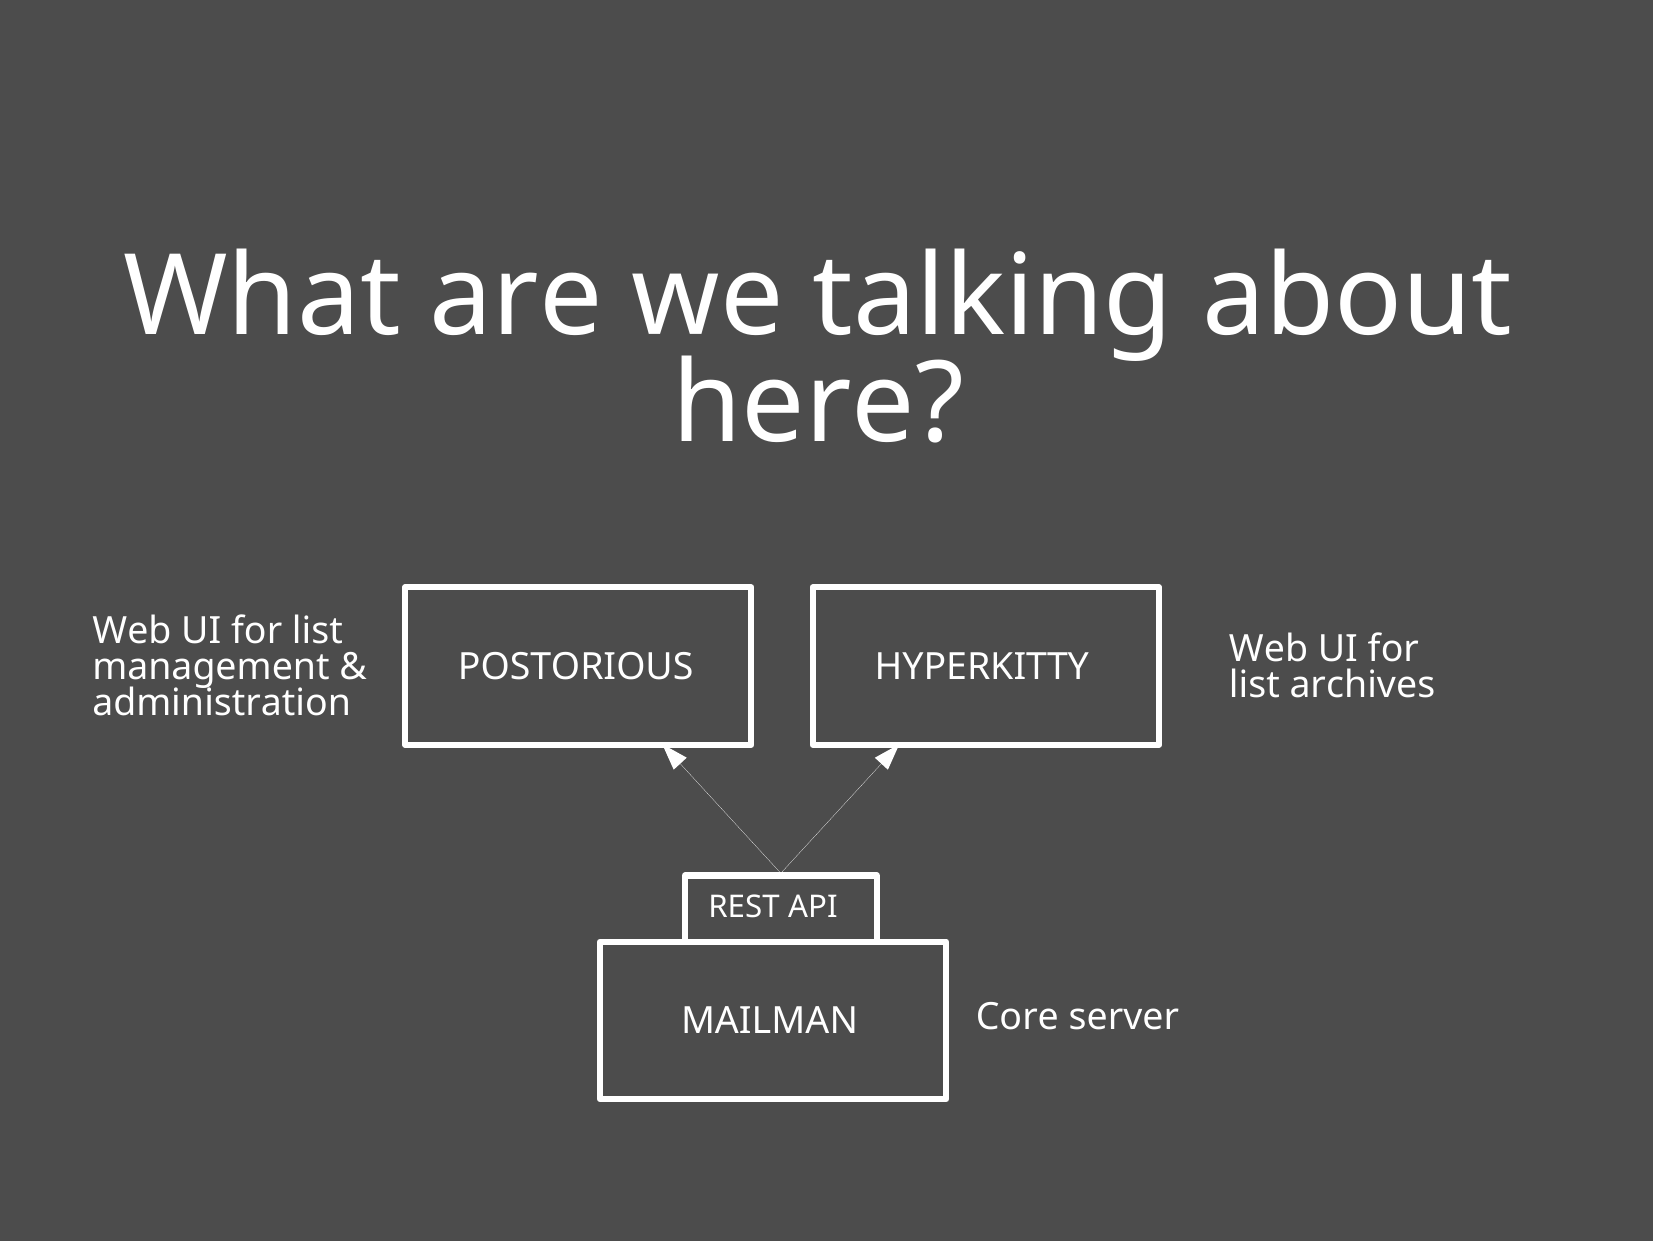

# What are we talking about here?
Web UI for list management & administration
Web UI for list archives
POSTORIOUS
HYPERKITTY
REST API
Core server
MAILMAN